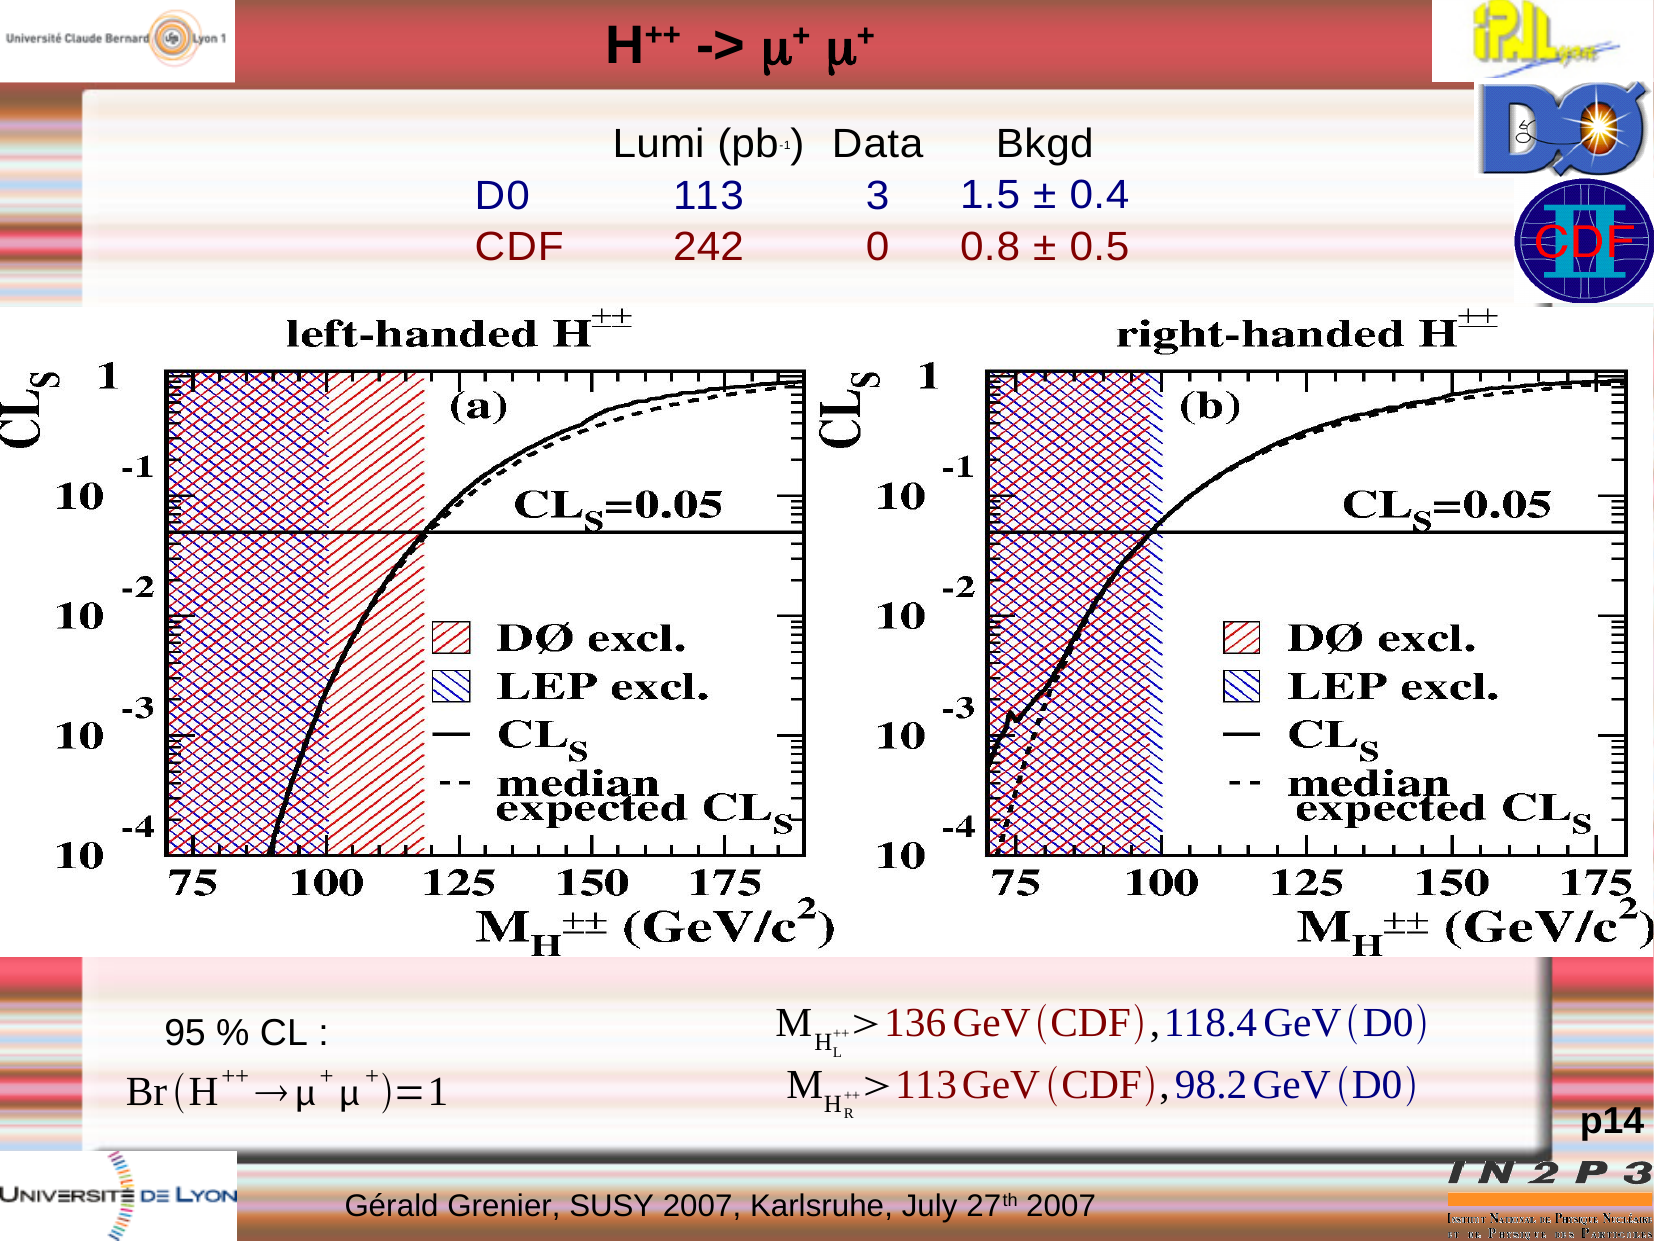

H++ -> m+ m+
95 % CL :